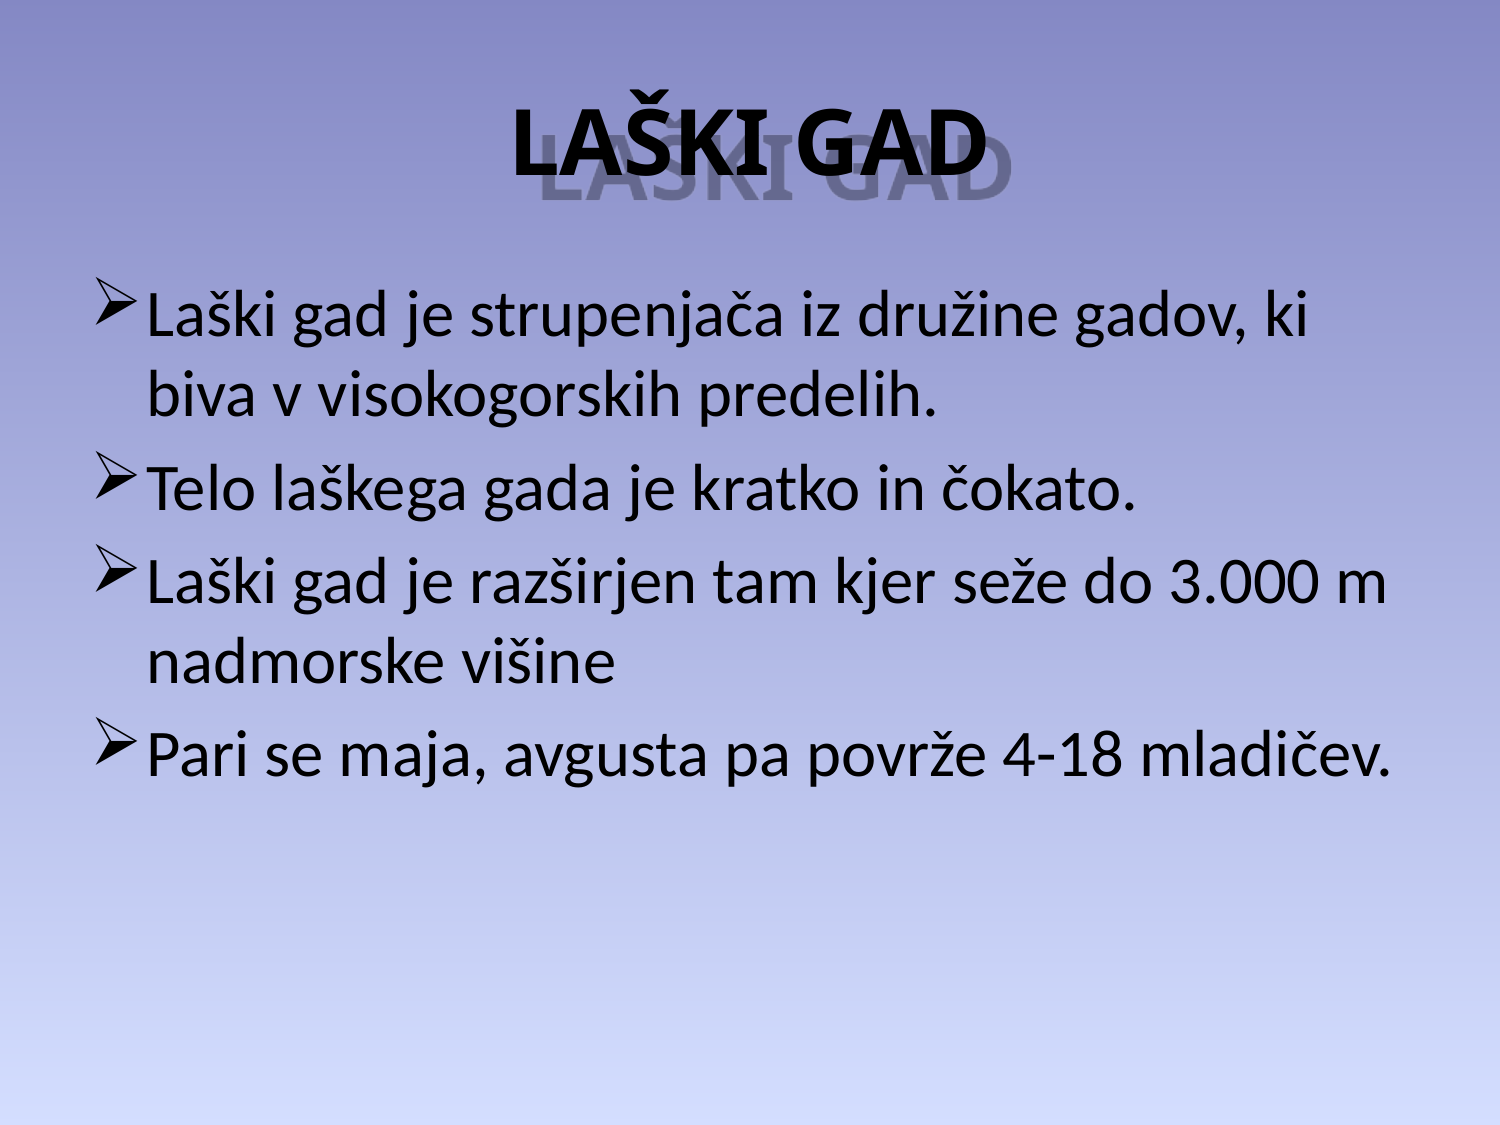

# LAŠKI GAD
Laški gad je strupenjača iz družine gadov, ki biva v visokogorskih predelih.
Telo laškega gada je kratko in čokato.
Laški gad je razširjen tam kjer seže do 3.000 m nadmorske višine
Pari se maja, avgusta pa povrže 4-18 mladičev.